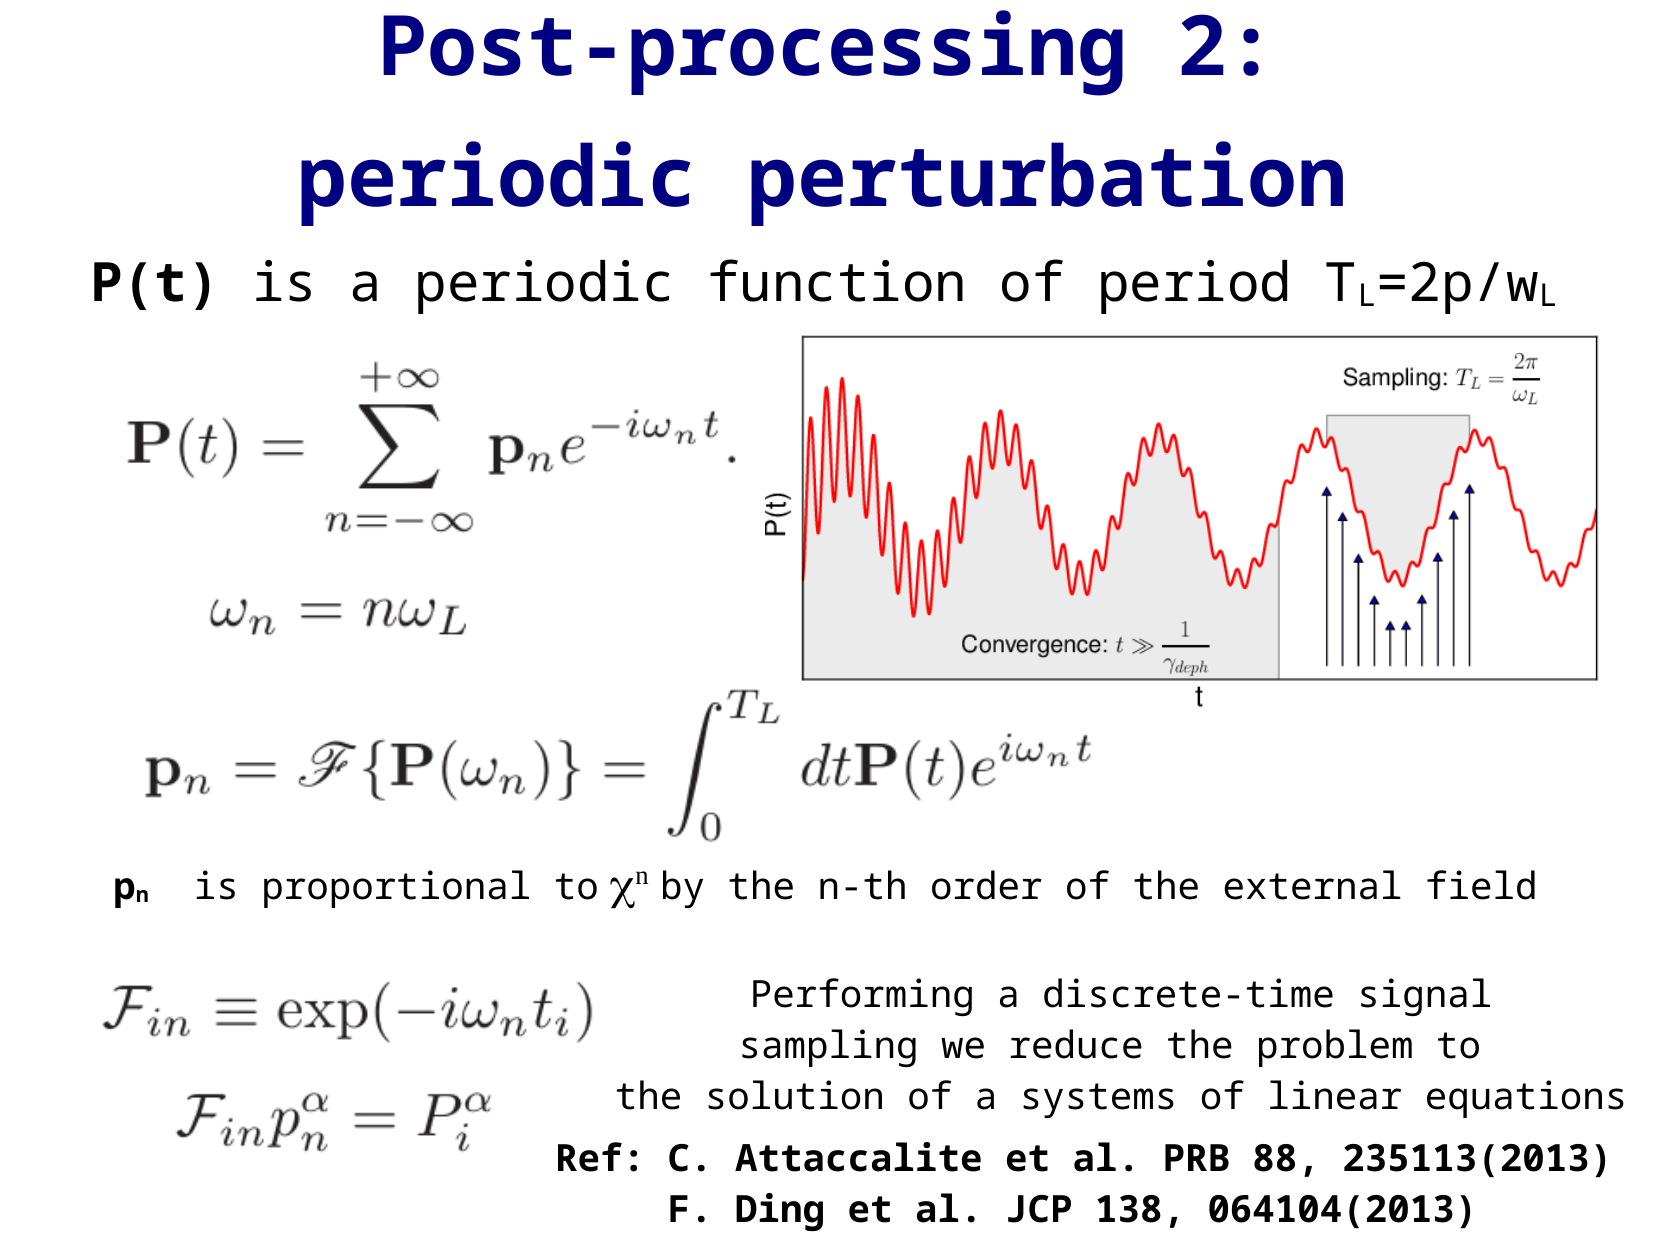

# Post-processing 2: periodic perturbation
P(t) is a periodic function of period TL=2p/wL
pn is proportional to cn by the n-th order of the external field
Performing a discrete-time signal
sampling we reduce the problem to
the solution of a systems of linear equations
Ref: C. Attaccalite et al. PRB 88, 235113(2013)
 F. Ding et al. JCP 138, 064104(2013)